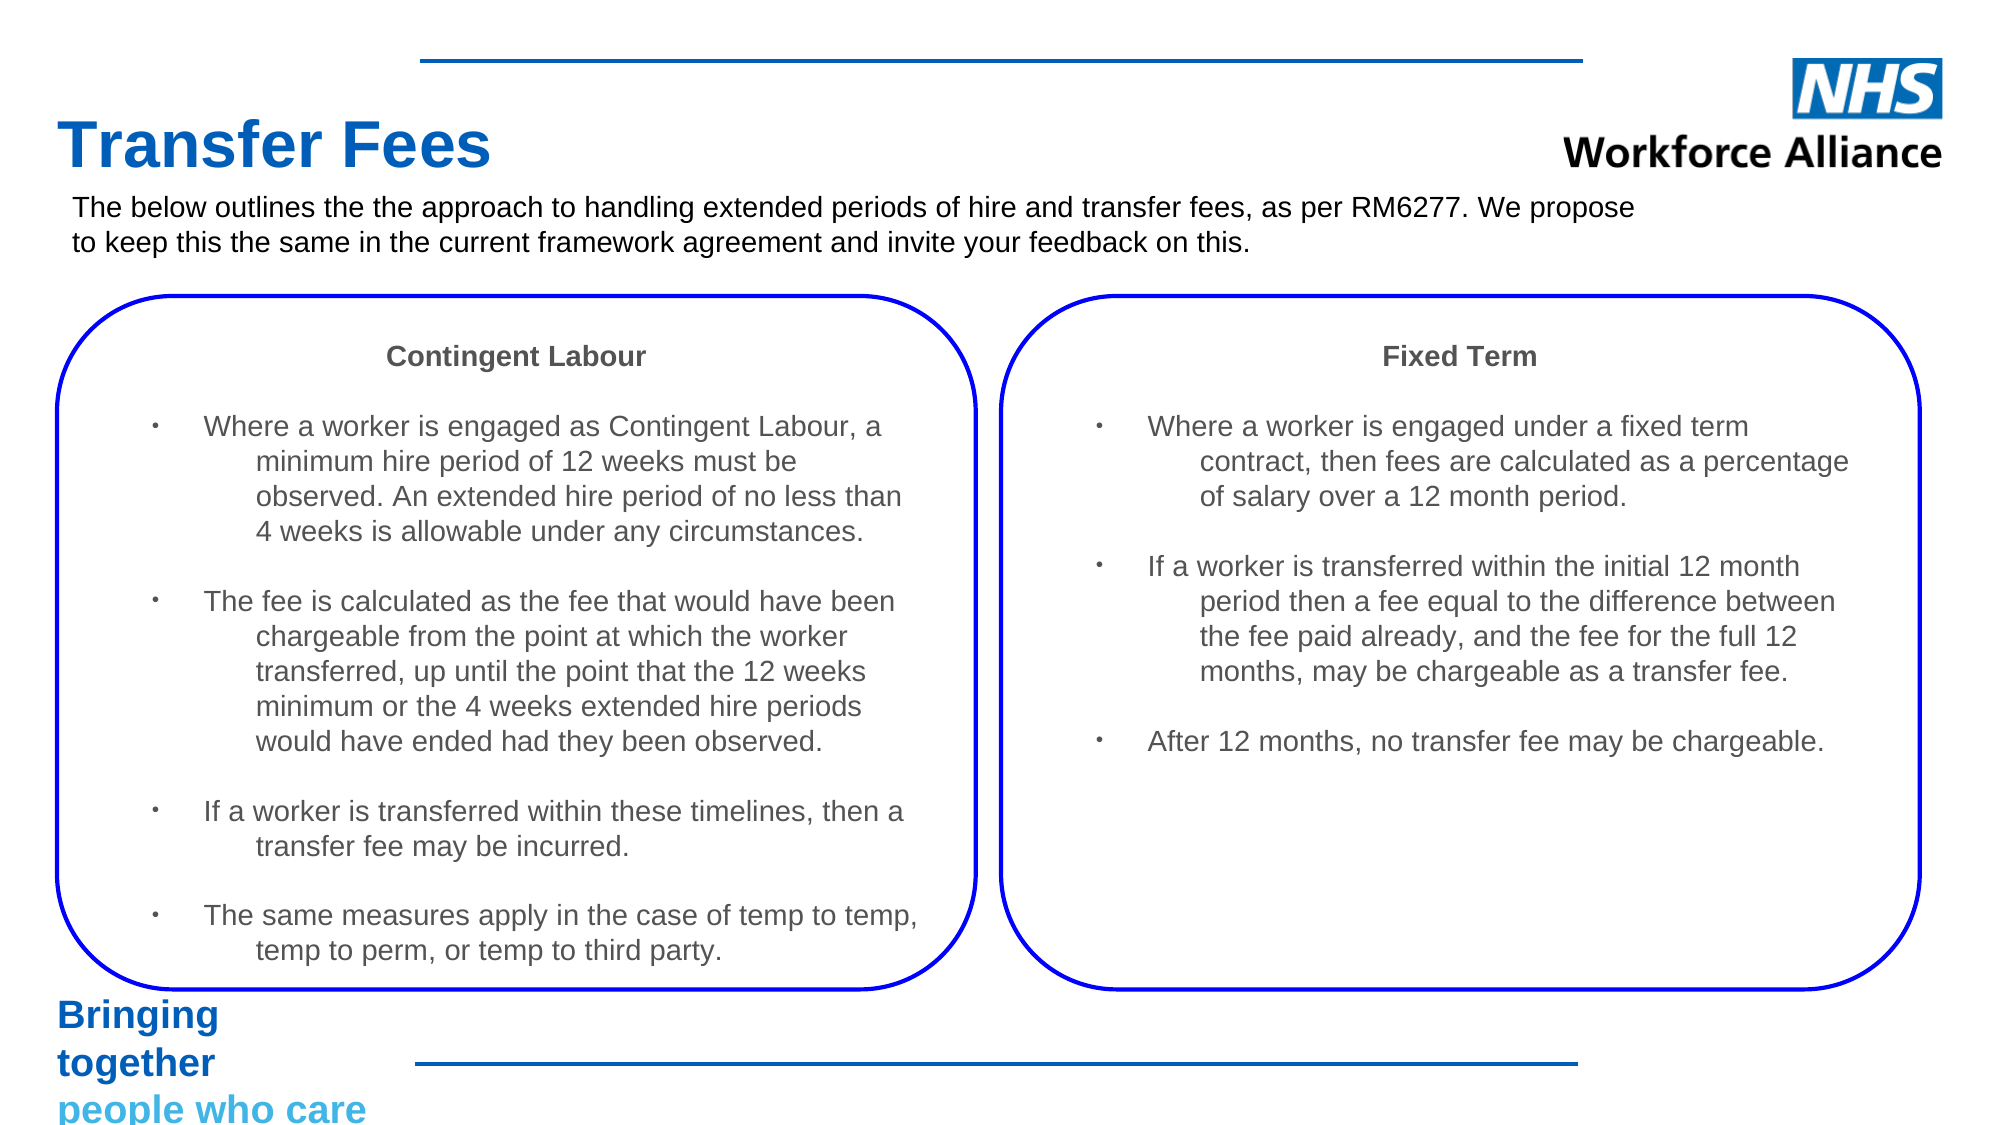

# Transfer Fees
The below outlines the the approach to handling extended periods of hire and transfer fees, as per RM6277. We propose to keep this the same in the current framework agreement and invite your feedback on this.
Contingent Labour
Where a worker is engaged as Contingent Labour, a minimum hire period of 12 weeks must be observed. An extended hire period of no less than 4 weeks is allowable under any circumstances.
The fee is calculated as the fee that would have been chargeable from the point at which the worker transferred, up until the point that the 12 weeks minimum or the 4 weeks extended hire periods would have ended had they been observed.
If a worker is transferred within these timelines, then a transfer fee may be incurred.
The same measures apply in the case of temp to temp, temp to perm, or temp to third party.
Fixed Term
Where a worker is engaged under a fixed term contract, then fees are calculated as a percentage of salary over a 12 month period.
If a worker is transferred within the initial 12 month period then a fee equal to the difference between the fee paid already, and the fee for the full 12 months, may be chargeable as a transfer fee.
After 12 months, no transfer fee may be chargeable.
Bringing together
people who care